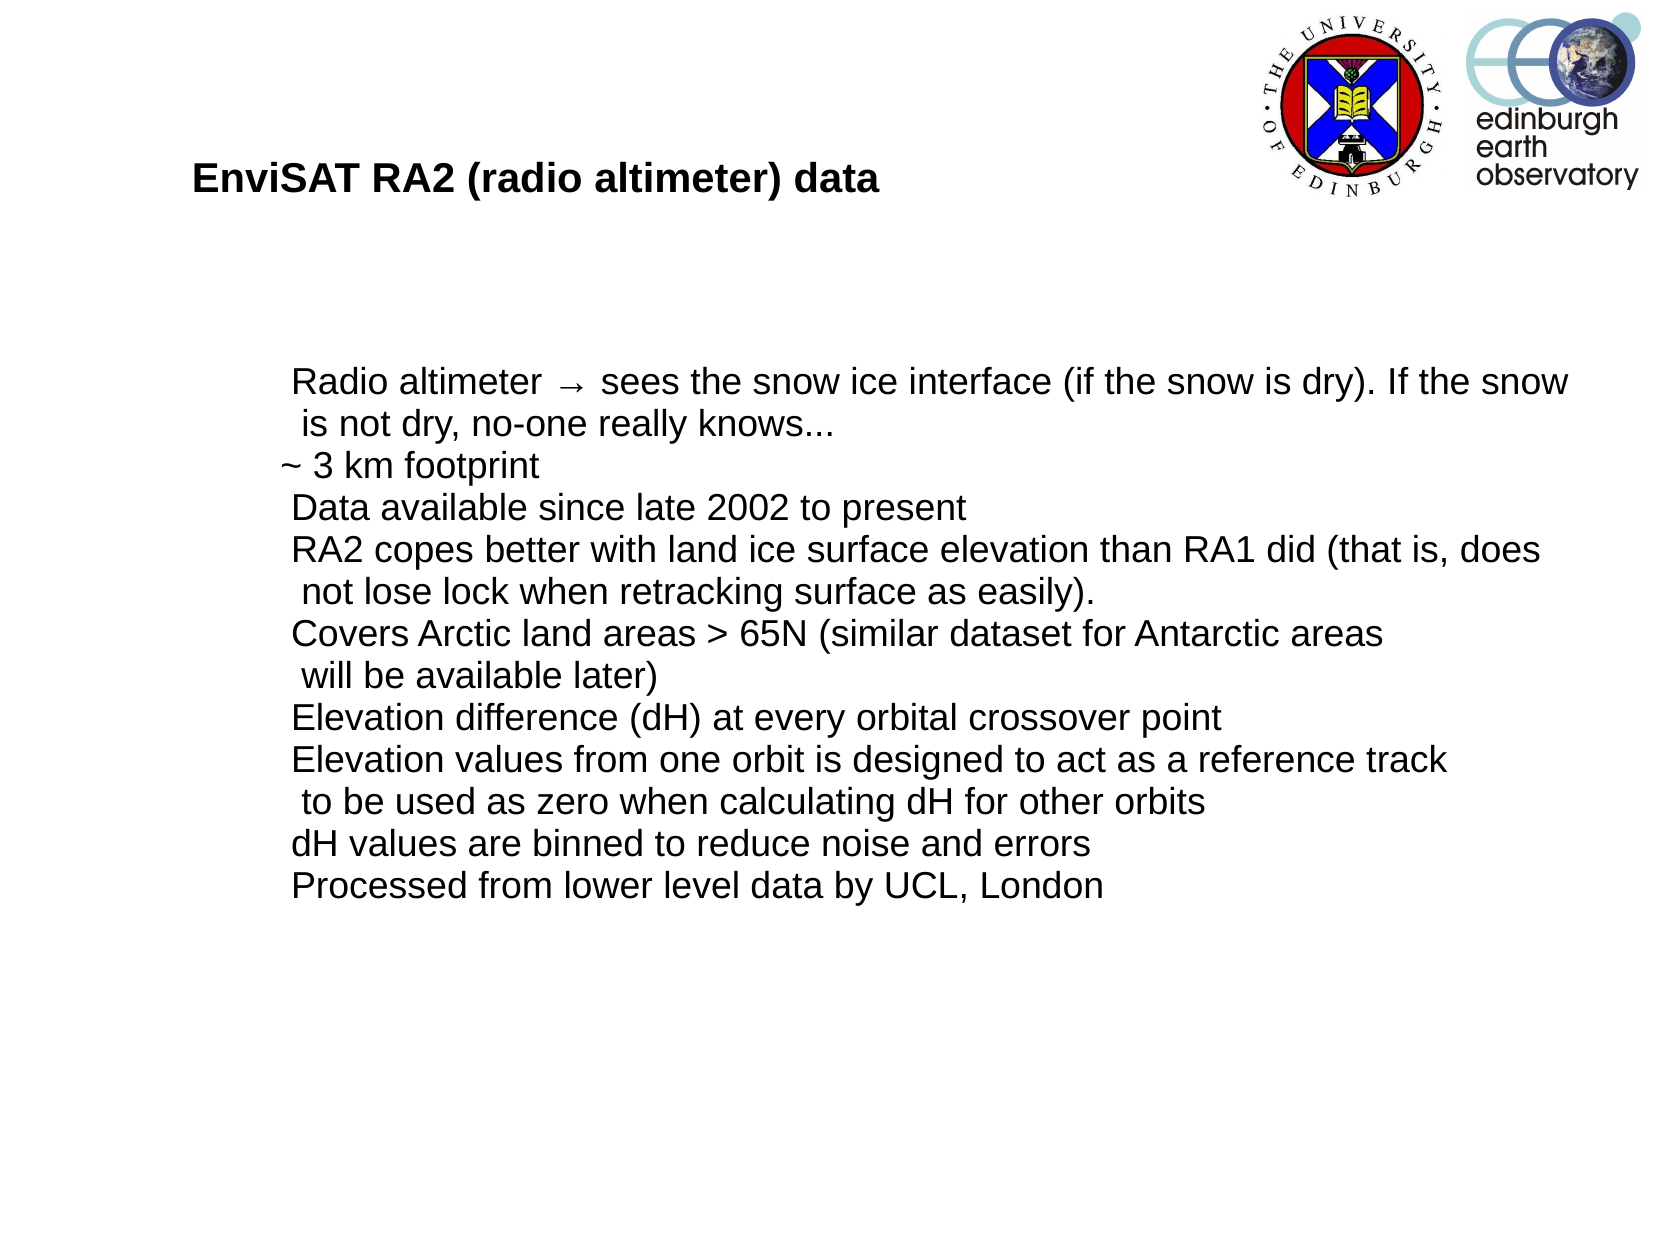

EnviSAT RA2 (radio altimeter) data
 Radio altimeter → sees the snow ice interface (if the snow is dry). If the snow
 is not dry, no-one really knows...
~ 3 km footprint
 Data available since late 2002 to present
 RA2 copes better with land ice surface elevation than RA1 did (that is, does
 not lose lock when retracking surface as easily).
 Covers Arctic land areas > 65N (similar dataset for Antarctic areas
 will be available later)
 Elevation difference (dH) at every orbital crossover point
 Elevation values from one orbit is designed to act as a reference track
 to be used as zero when calculating dH for other orbits
 dH values are binned to reduce noise and errors
 Processed from lower level data by UCL, London